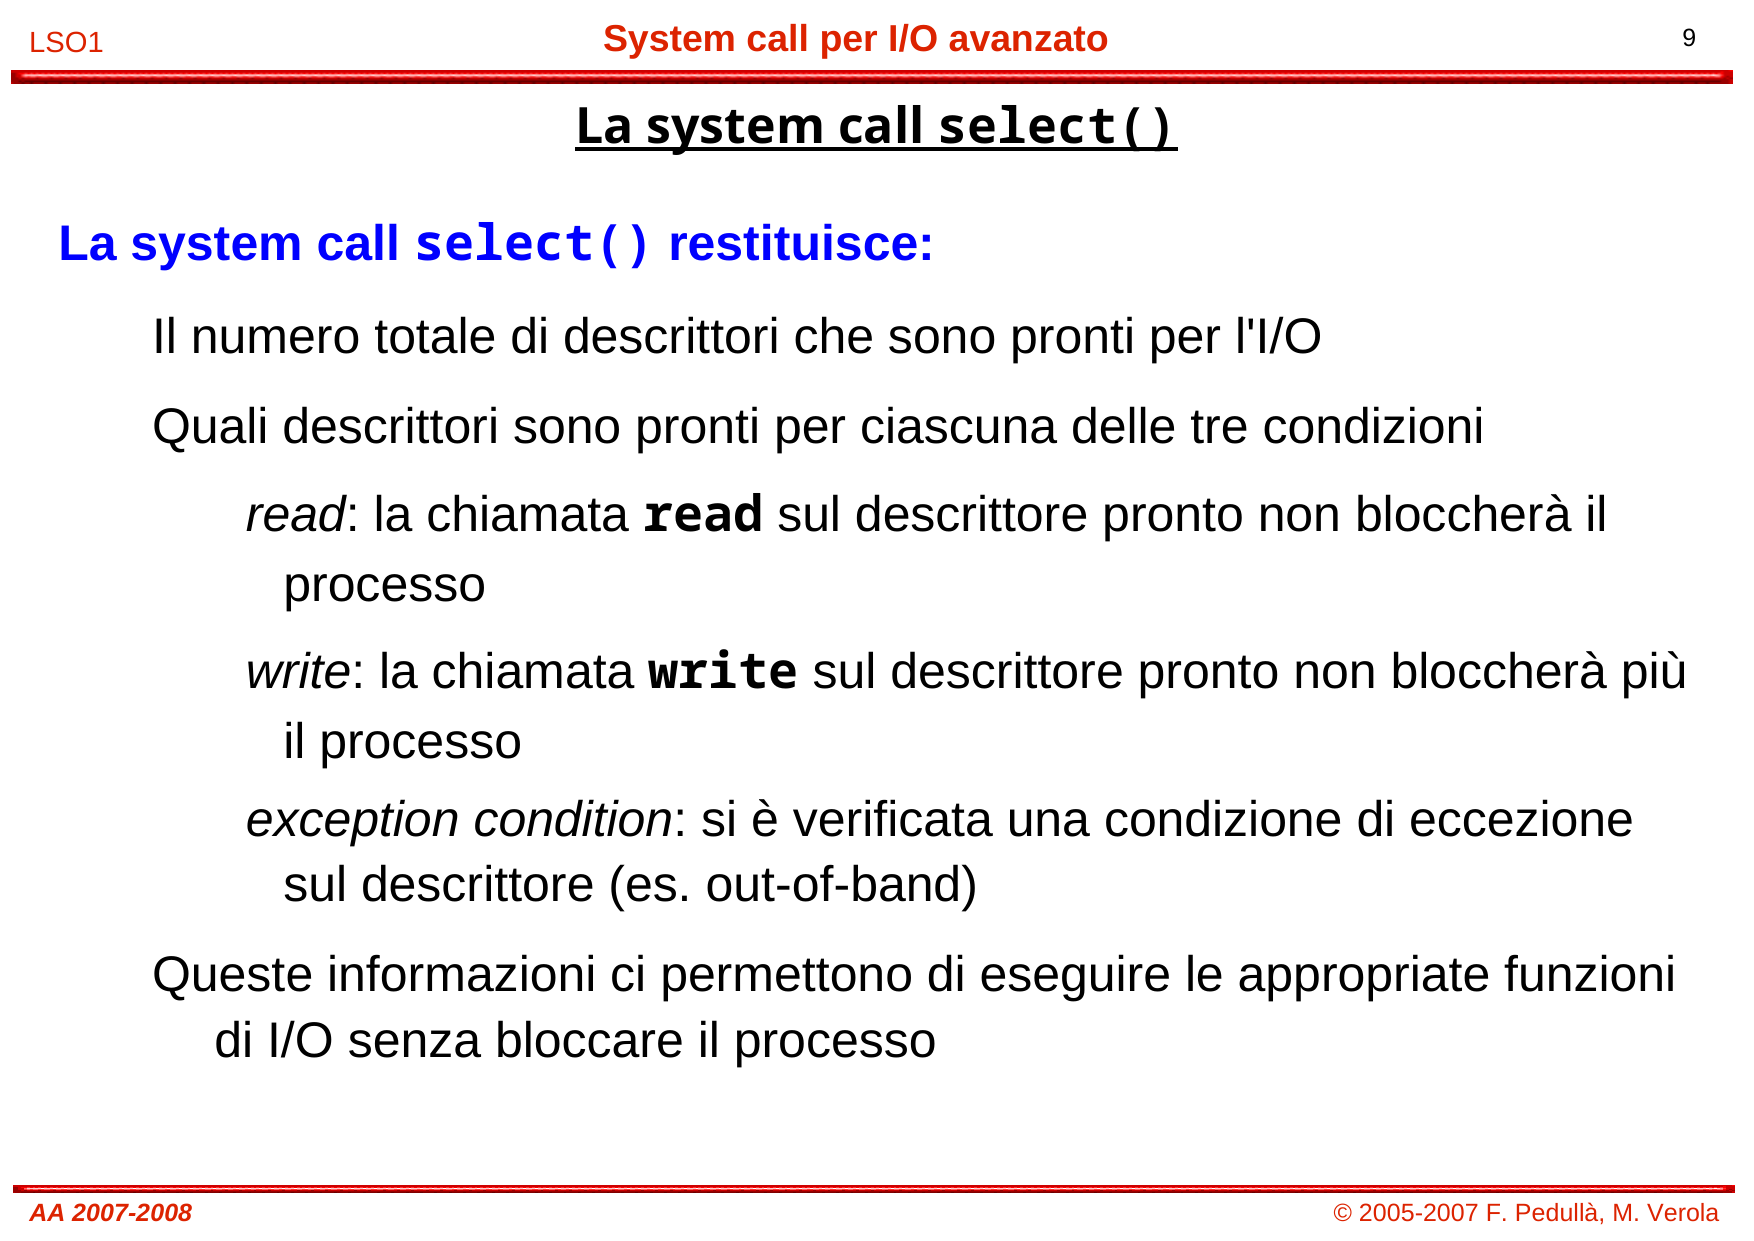

# La system call select()
La system call select() restituisce:
Il numero totale di descrittori che sono pronti per l'I/O
Quali descrittori sono pronti per ciascuna delle tre condizioni
read: la chiamata read sul descrittore pronto non bloccherà il processo
write: la chiamata write sul descrittore pronto non bloccherà più il processo
exception condition: si è verificata una condizione di eccezione sul descrittore (es. out-of-band)
Queste informazioni ci permettono di eseguire le appropriate funzioni di I/O senza bloccare il processo